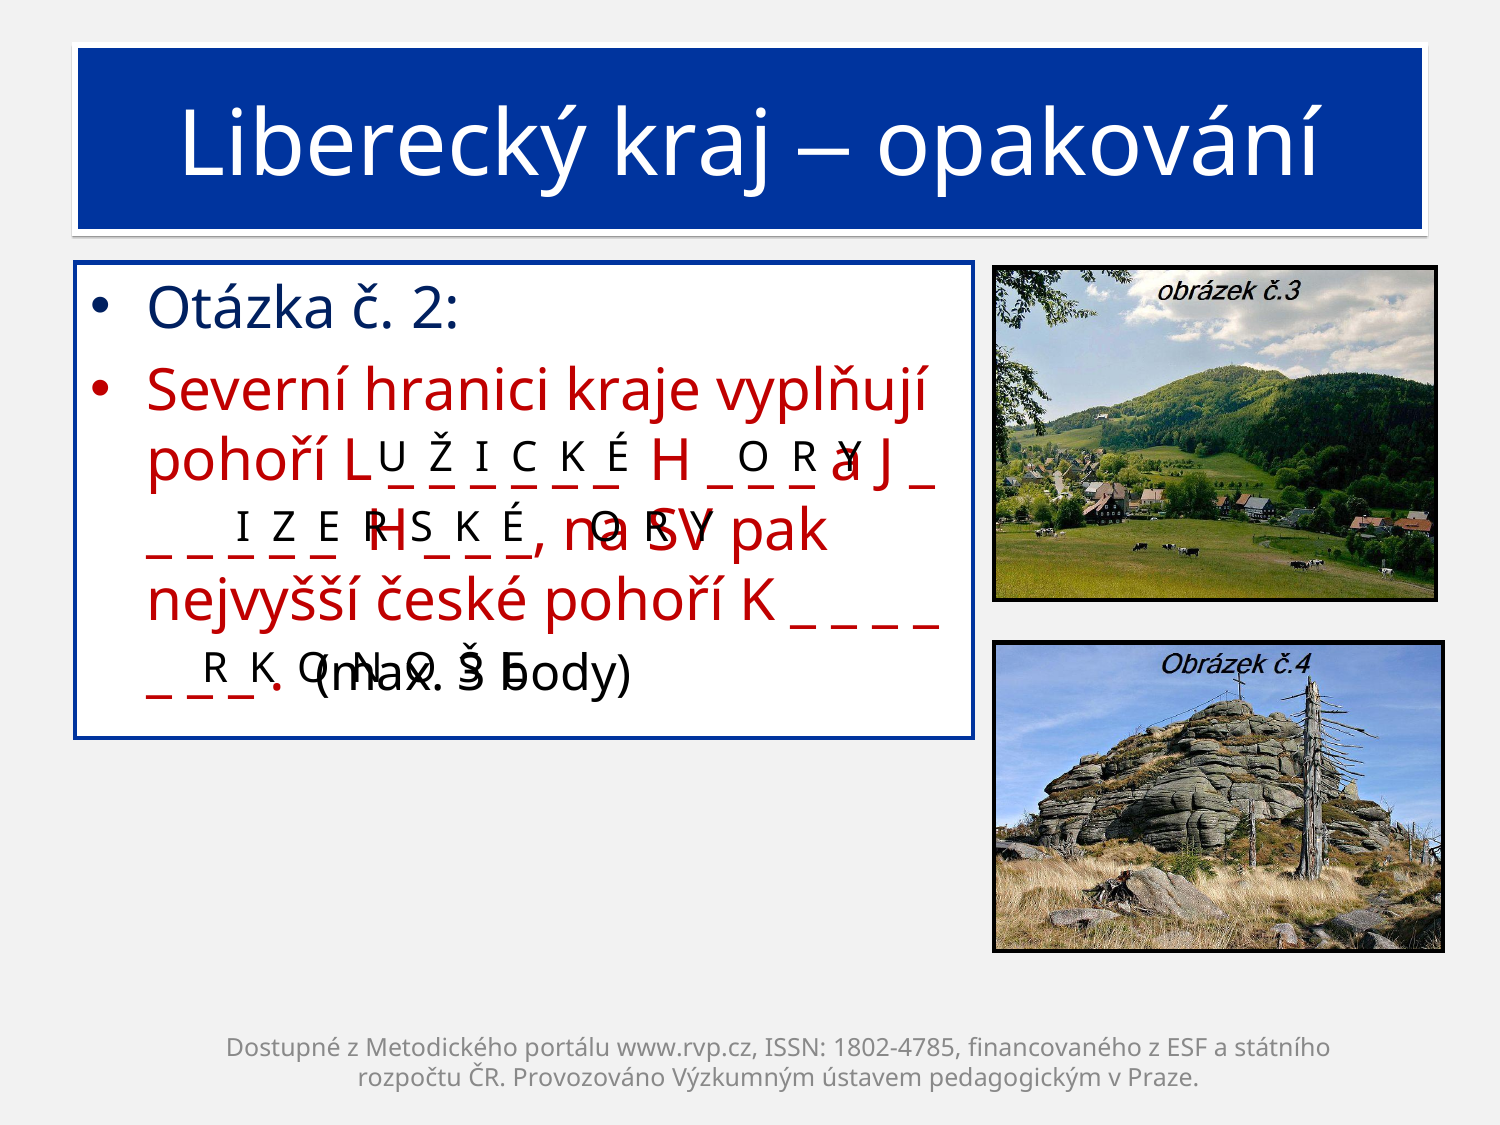

Liberecký kraj – opakování
# Otázka č. 2:
Severní hranici kraje vyplňují pohoří L _ _ _ _ _ _ H _ _ _ a J _ _ _ _ _ _ H _ _ _, na SV pak nejvyšší české pohoří K _ _ _ _ _ _ _ . (max. 3 body)
U Ž I C K É O R Y
 I Z E R S K É O R Y
R K O N O Š E
Dostupné z Metodického portálu www.rvp.cz, ISSN: 1802-4785, financovaného z ESF a státního rozpočtu ČR. Provozováno Výzkumným ústavem pedagogickým v Praze.